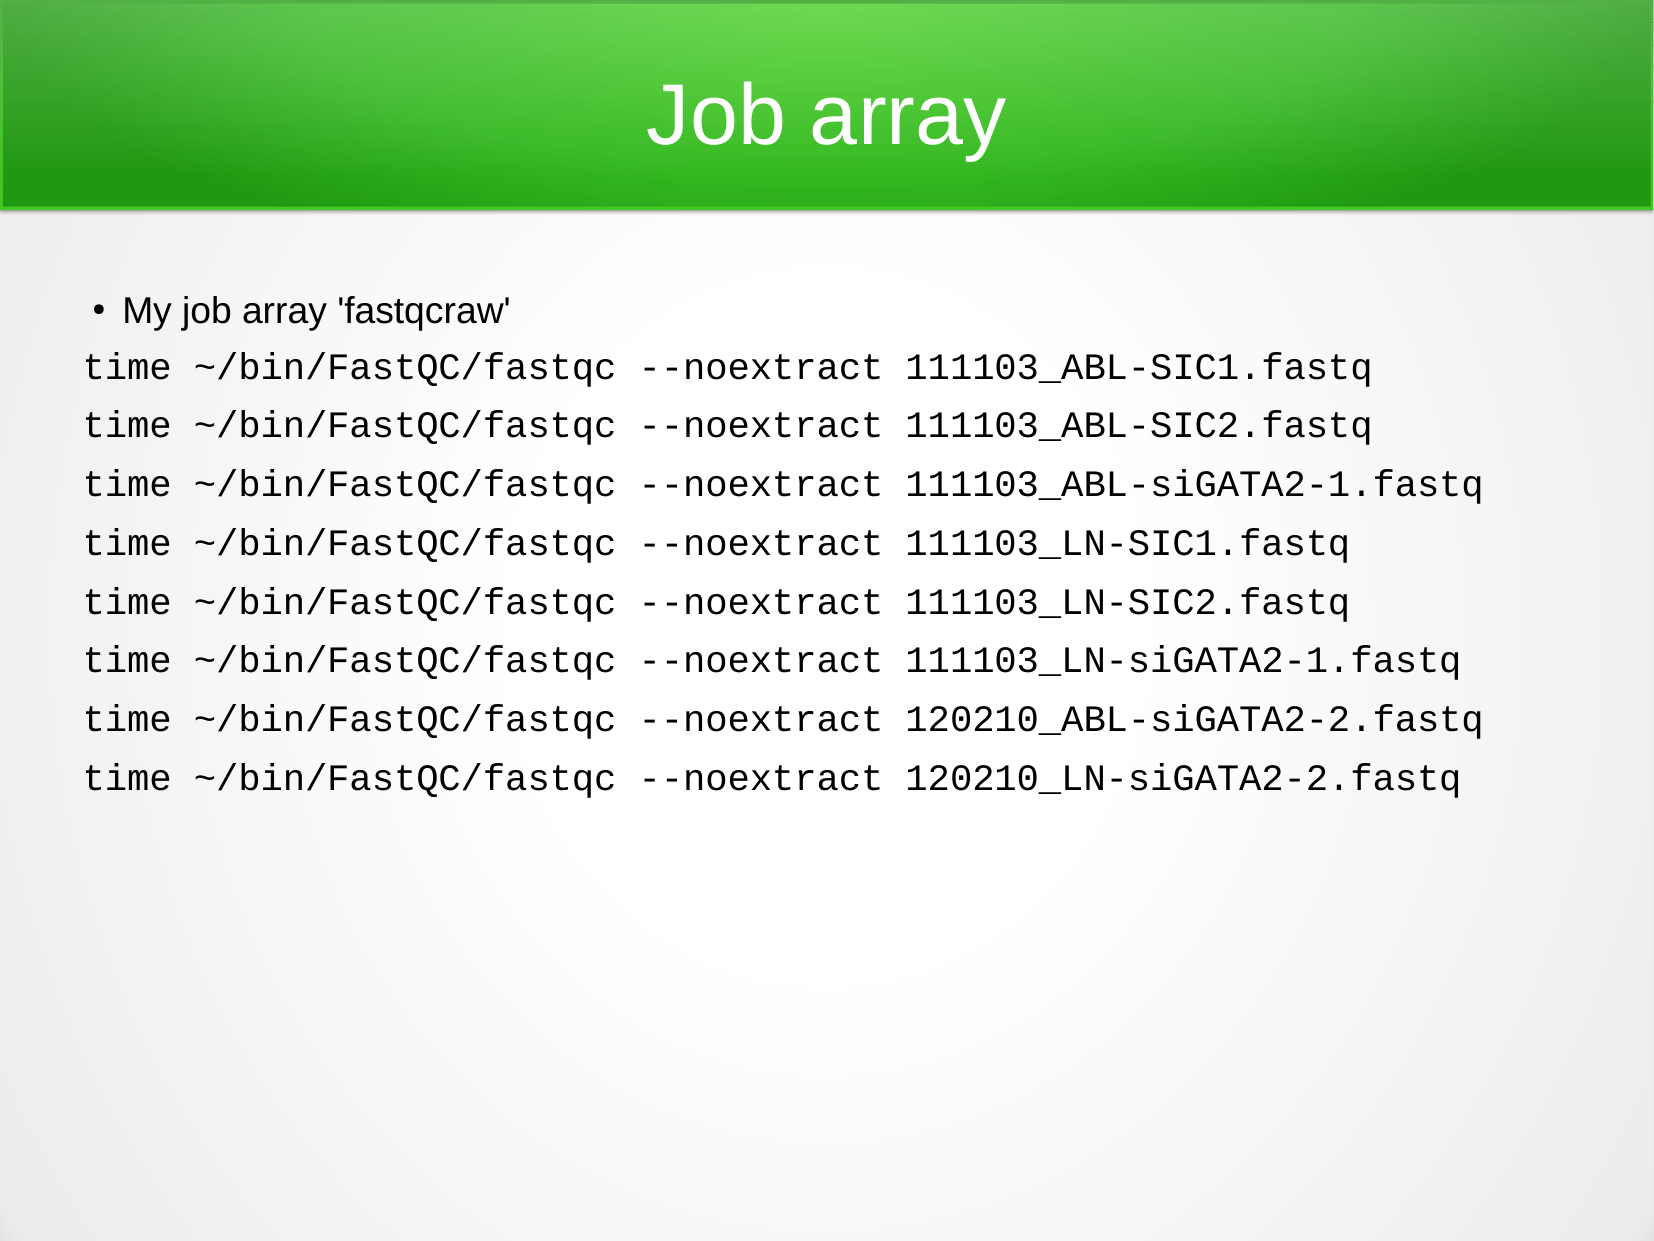

# Job array
My job array 'fastqcraw'
time ~/bin/FastQC/fastqc --noextract 111103_ABL-SIC1.fastq
time ~/bin/FastQC/fastqc --noextract 111103_ABL-SIC2.fastq
time ~/bin/FastQC/fastqc --noextract 111103_ABL-siGATA2-1.fastq
time ~/bin/FastQC/fastqc --noextract 111103_LN-SIC1.fastq
time ~/bin/FastQC/fastqc --noextract 111103_LN-SIC2.fastq
time ~/bin/FastQC/fastqc --noextract 111103_LN-siGATA2-1.fastq
time ~/bin/FastQC/fastqc --noextract 120210_ABL-siGATA2-2.fastq
time ~/bin/FastQC/fastqc --noextract 120210_LN-siGATA2-2.fastq